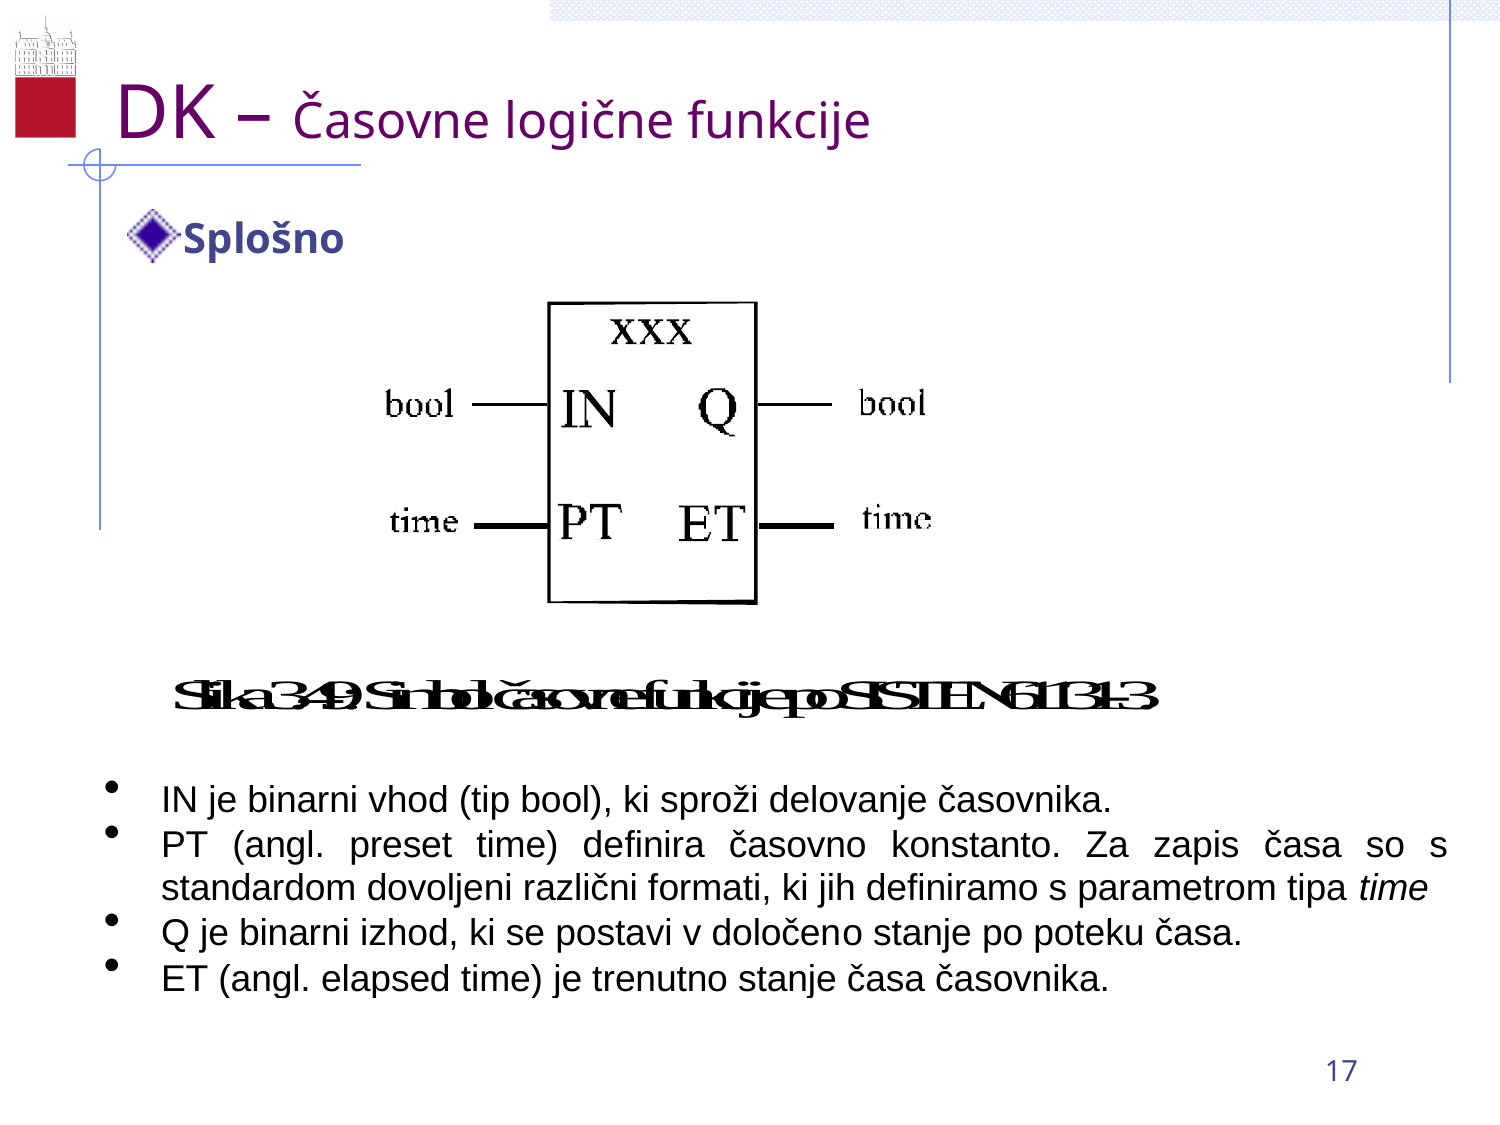

DK – Časovne logične funkcije
# Splošno